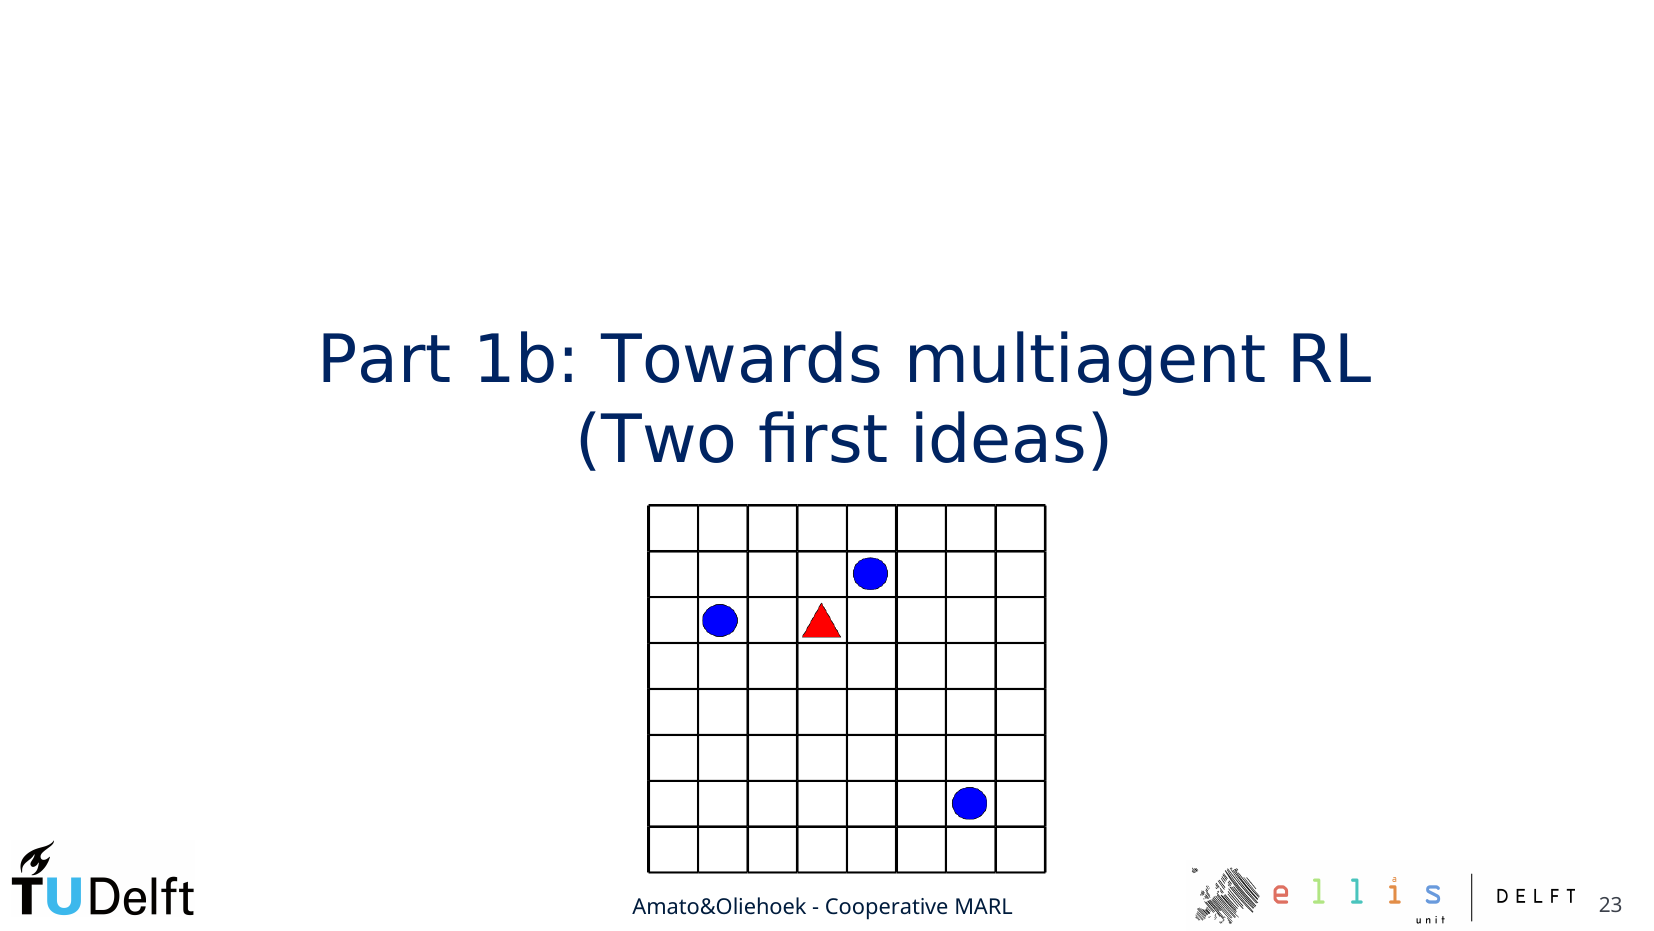

# Part 1b: Towards multiagent RL (Two first ideas)
Amato&Oliehoek - Cooperative MARL